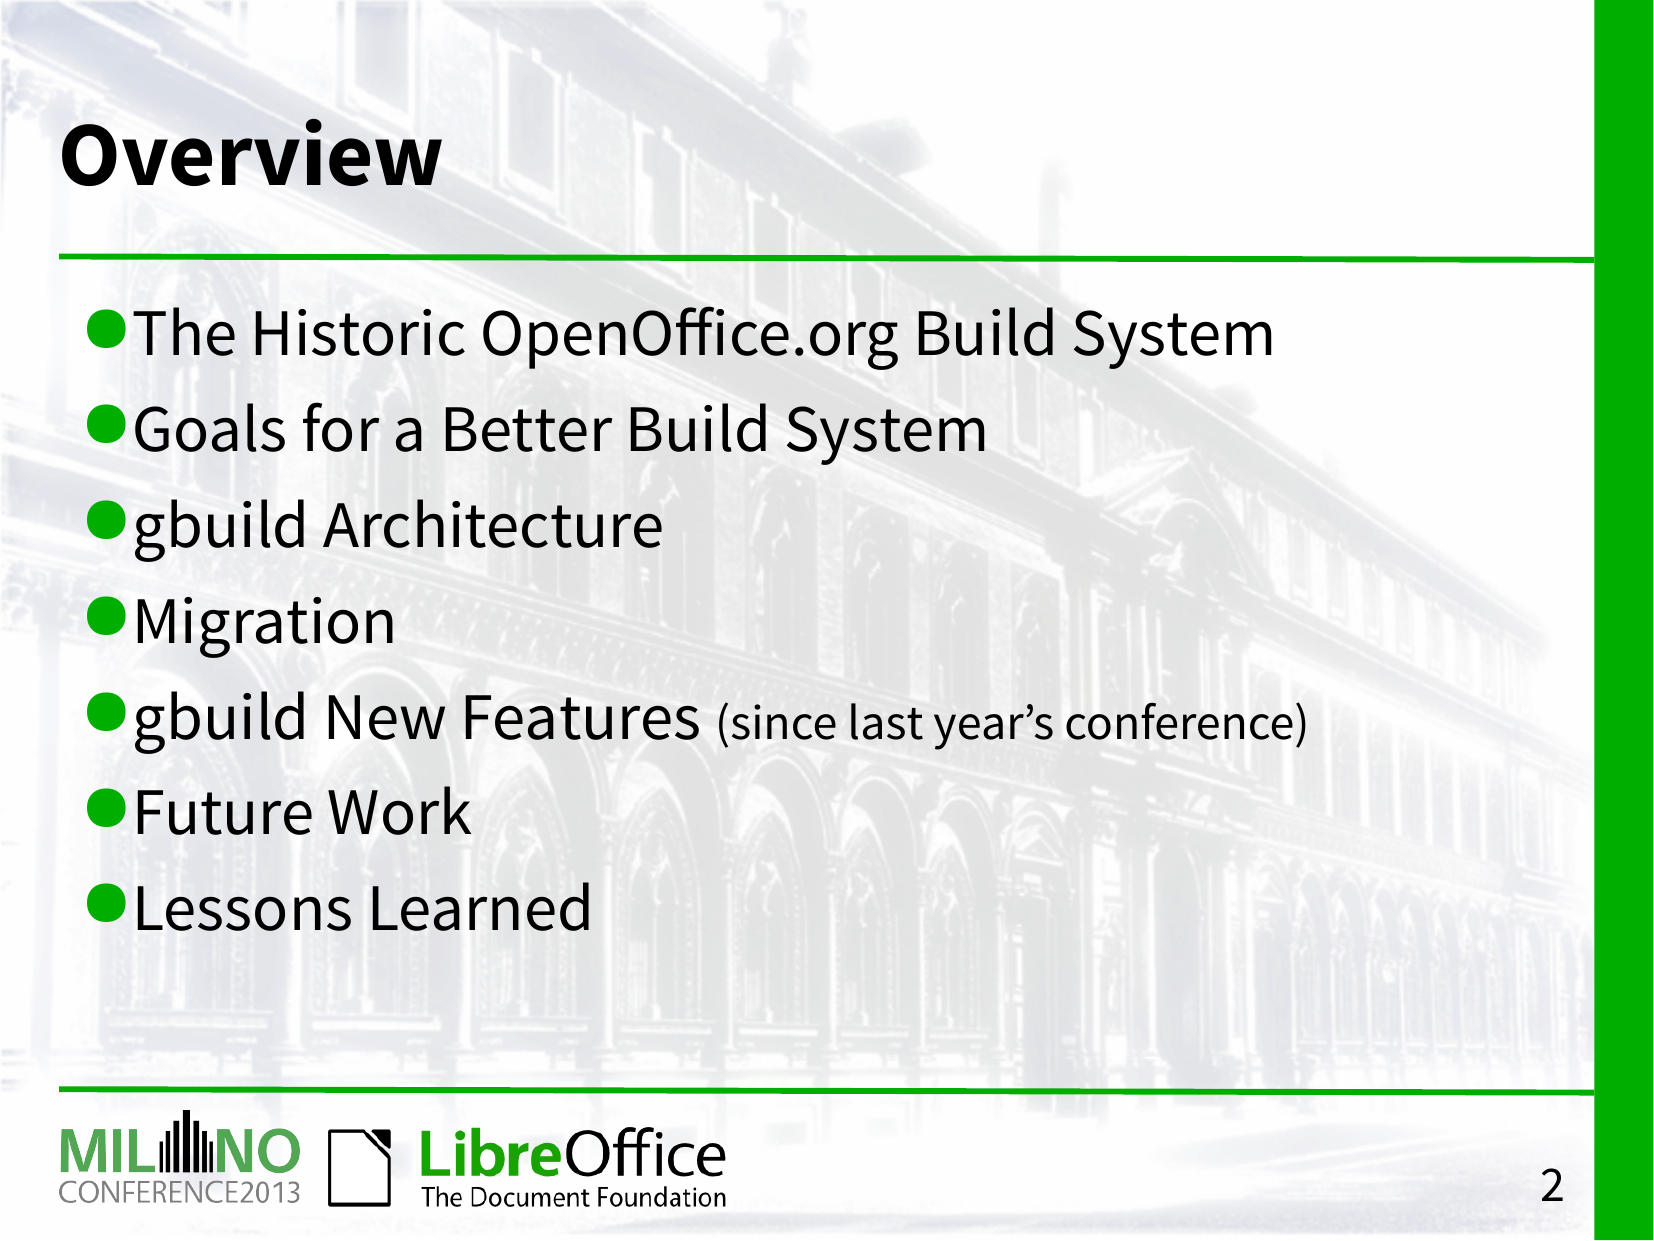

# Overview
The Historic OpenOffice.org Build System
Goals for a Better Build System
gbuild Architecture
Migration
gbuild New Features (since last year’s conference)
Future Work
Lessons Learned
2